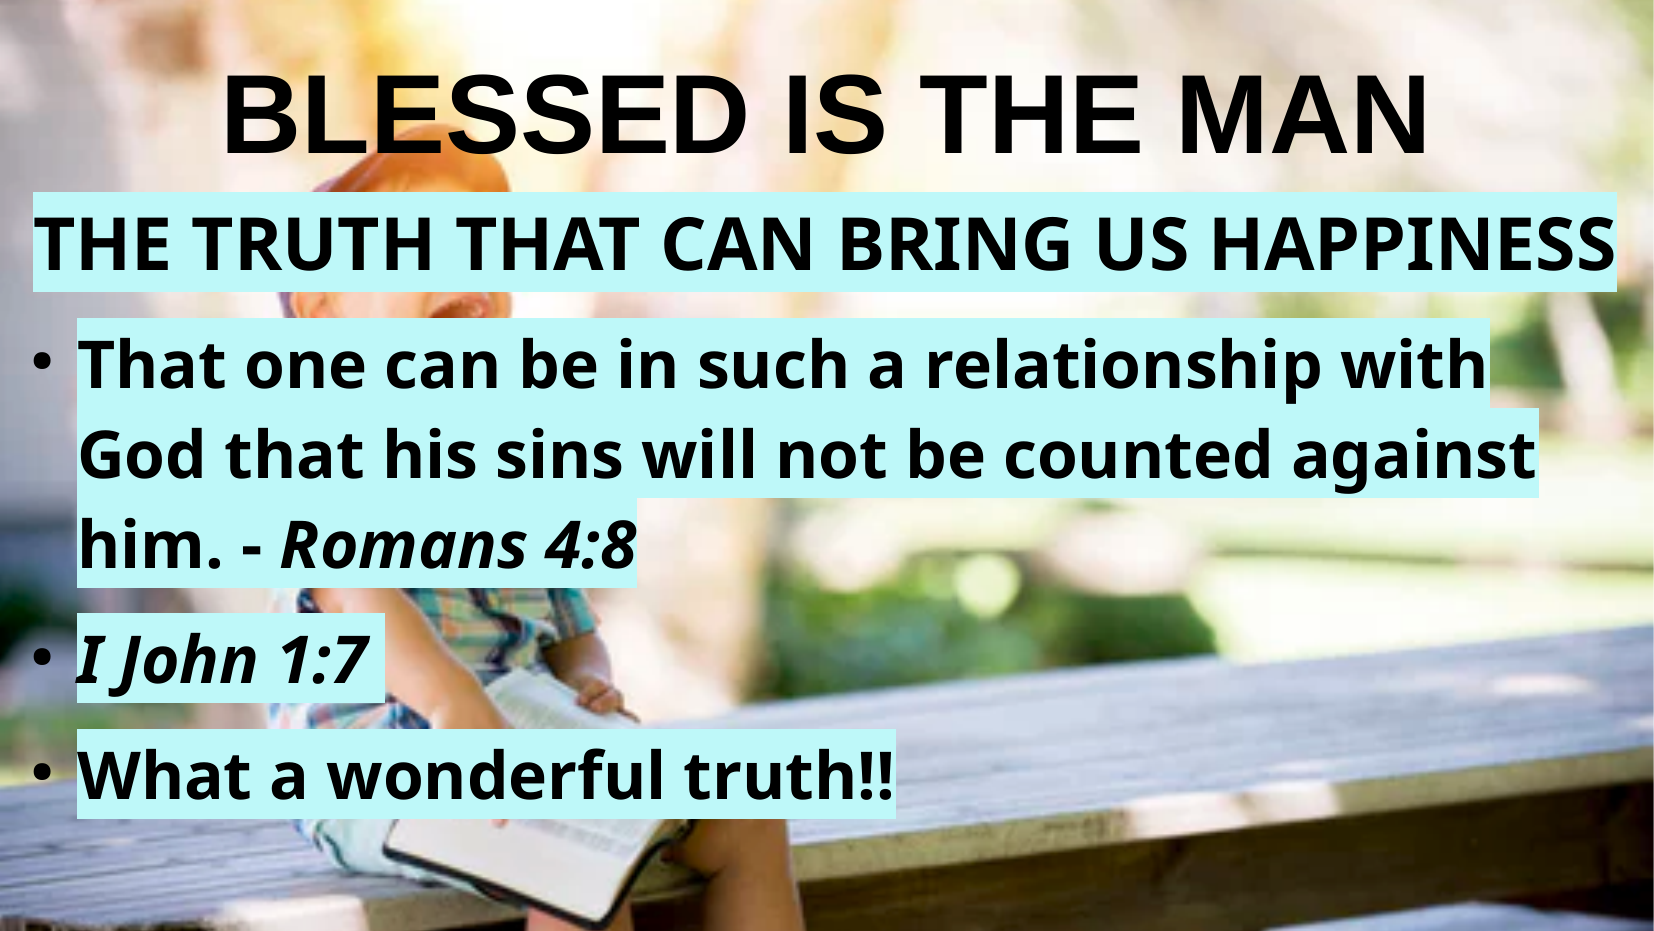

# BLESSED IS THE MAN
THE TRUTH THAT CAN BRING US HAPPINESS
That one can be in such a relationship with God that his sins will not be counted against him. - Romans 4:8
I John 1:7
What a wonderful truth!!